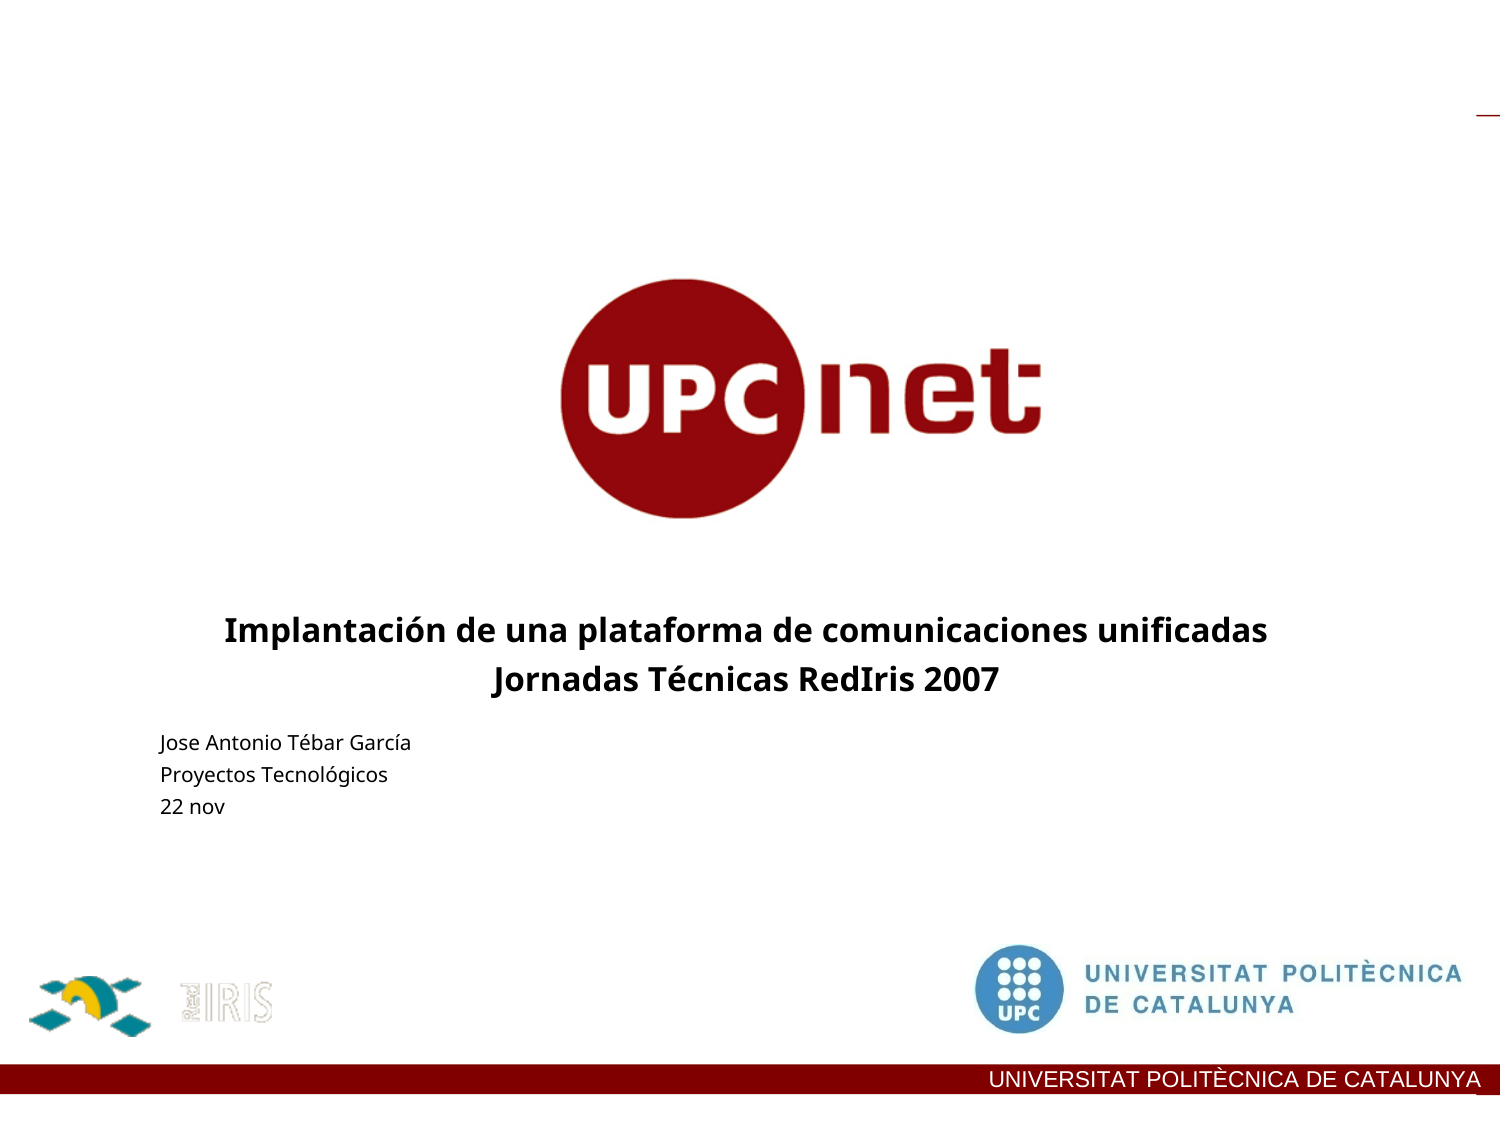

Implantación de una plataforma de comunicaciones unificadas
Jornadas Técnicas RedIris 2007
Jose Antonio Tébar García
Proyectos Tecnológicos
22 nov
UNIVERSITAT POLITÈCNICA DE CATALUNYA